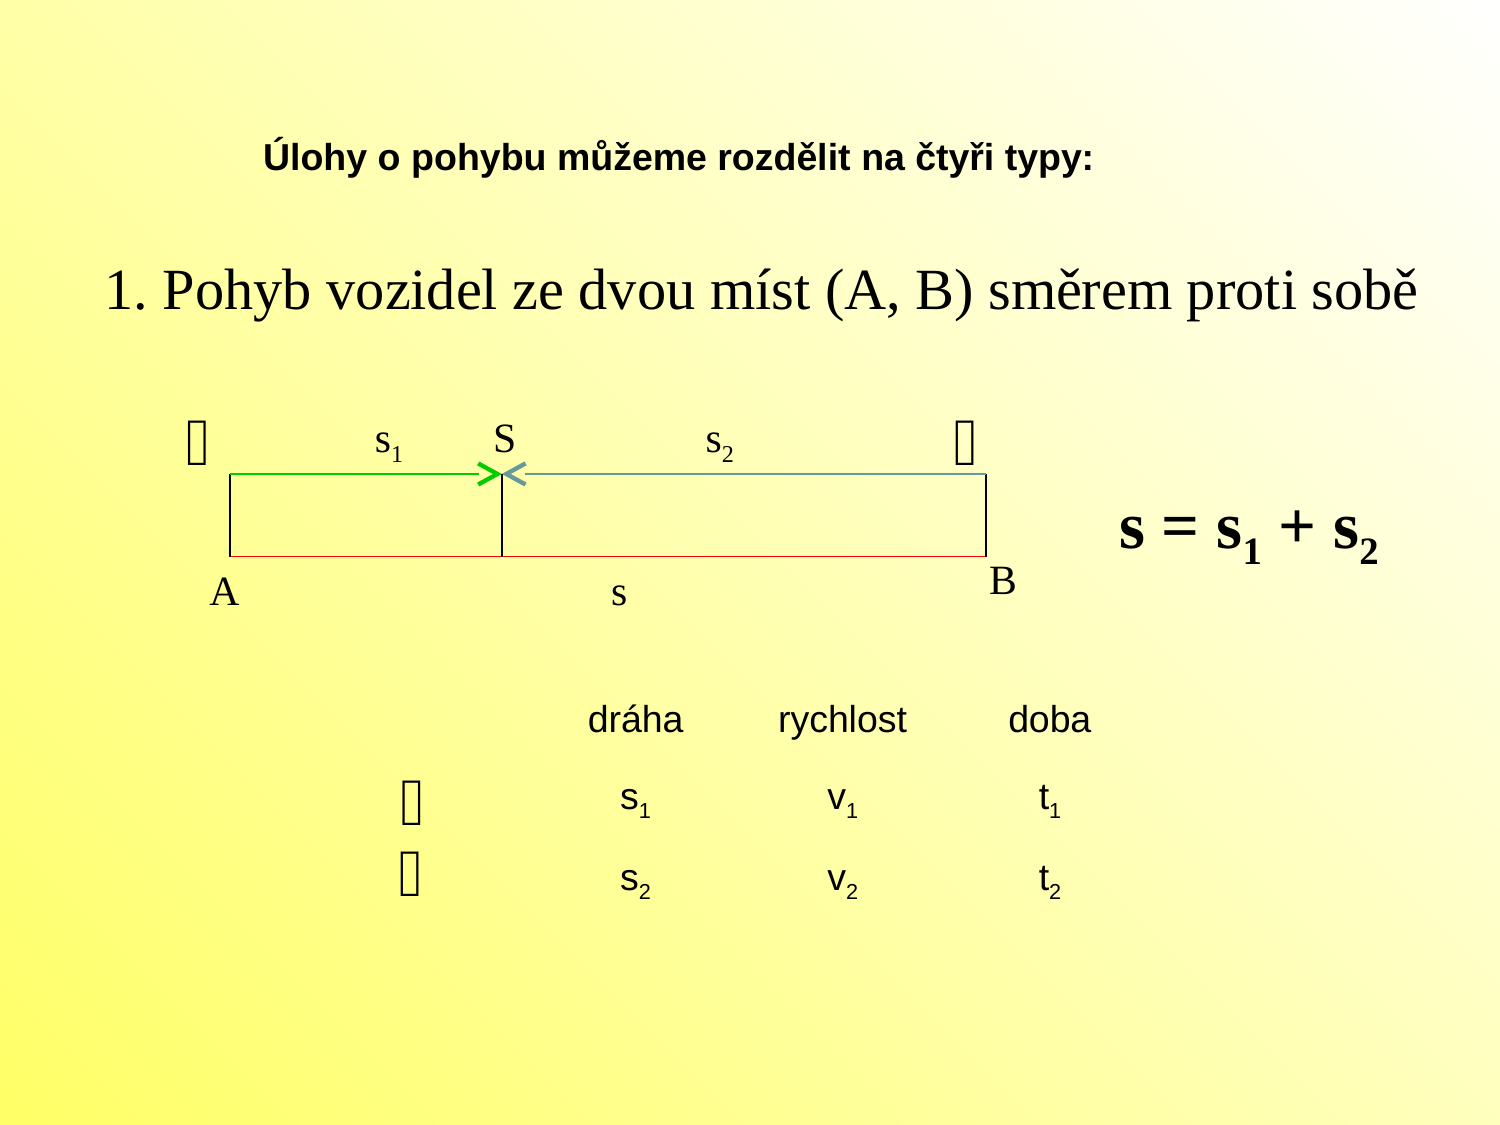

Úlohy o pohybu můžeme rozdělit na čtyři typy:
1. Pohyb vozidel ze dvou míst (A, B) směrem proti sobě


s1
S
s2
s = s1 + s2
B
A
s
| | dráha | rychlost | doba |
| --- | --- | --- | --- |
| | s1 | v1 | t1 |
| | s2 | v2 | t2 |

